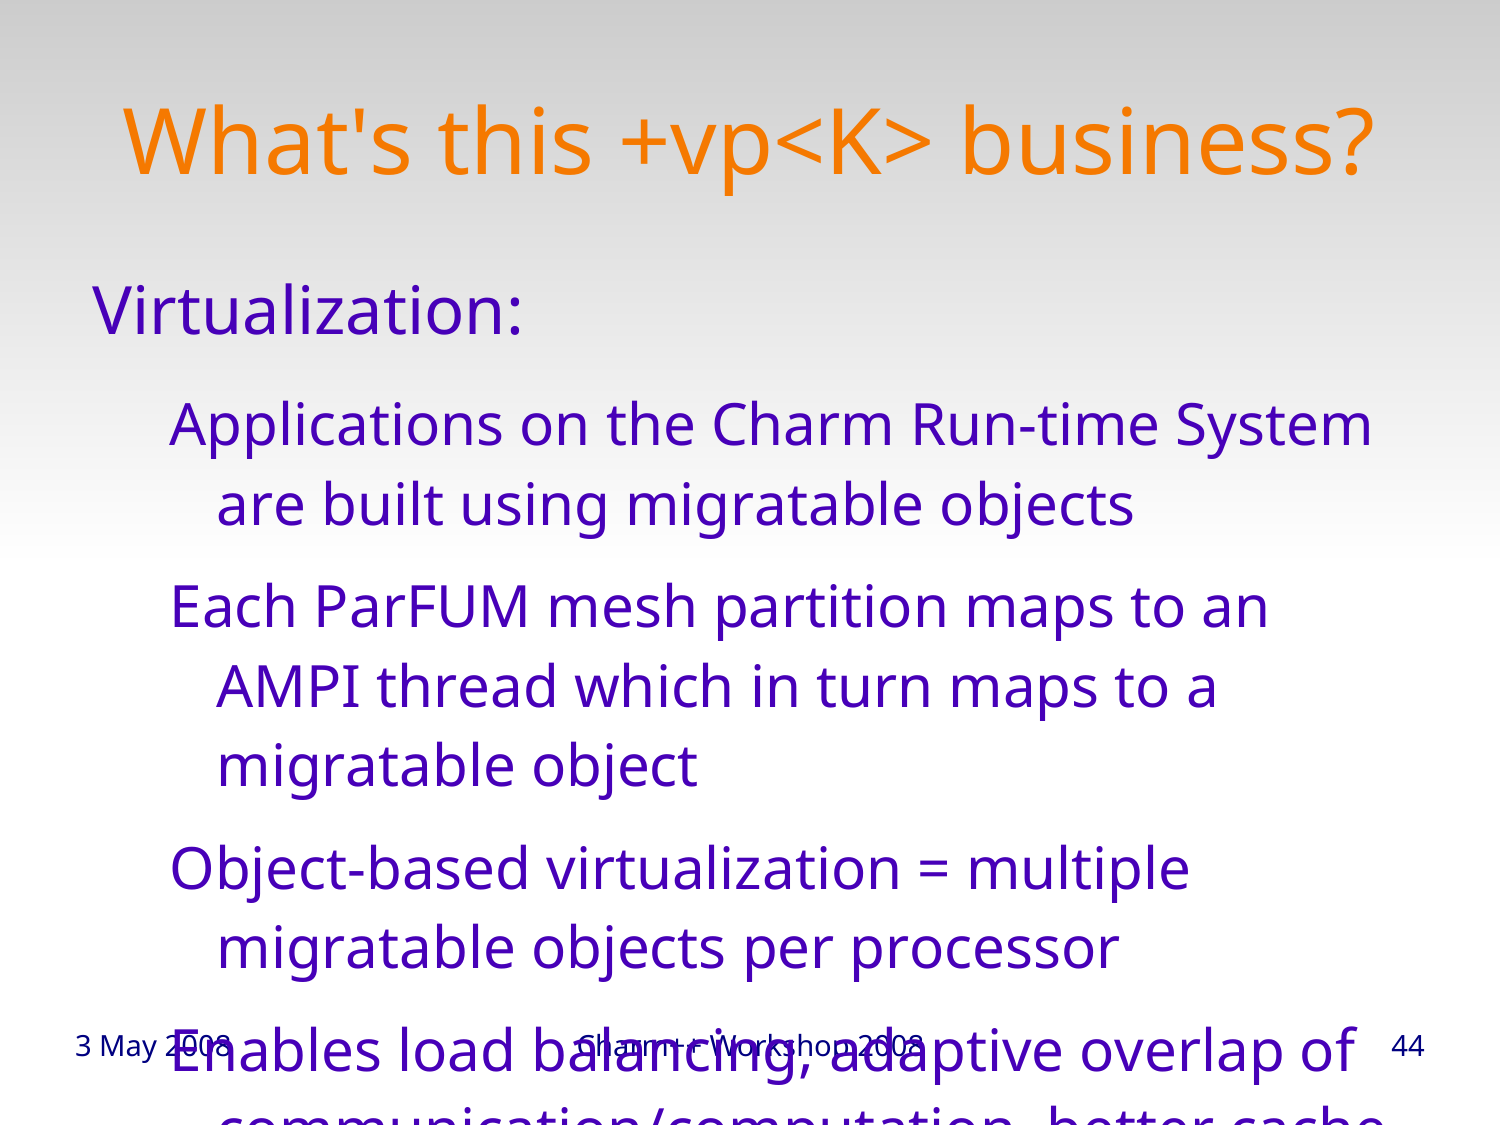

# What's this +vp<K> business?
Virtualization:
Applications on the Charm Run-time System are built using migratable objects
Each ParFUM mesh partition maps to an AMPI thread which in turn maps to a migratable object
Object-based virtualization = multiple migratable objects per processor
Enables load balancing, adaptive overlap of communication/computation, better cache performance
3 May 2008
Charm++ Workshop 2008
44